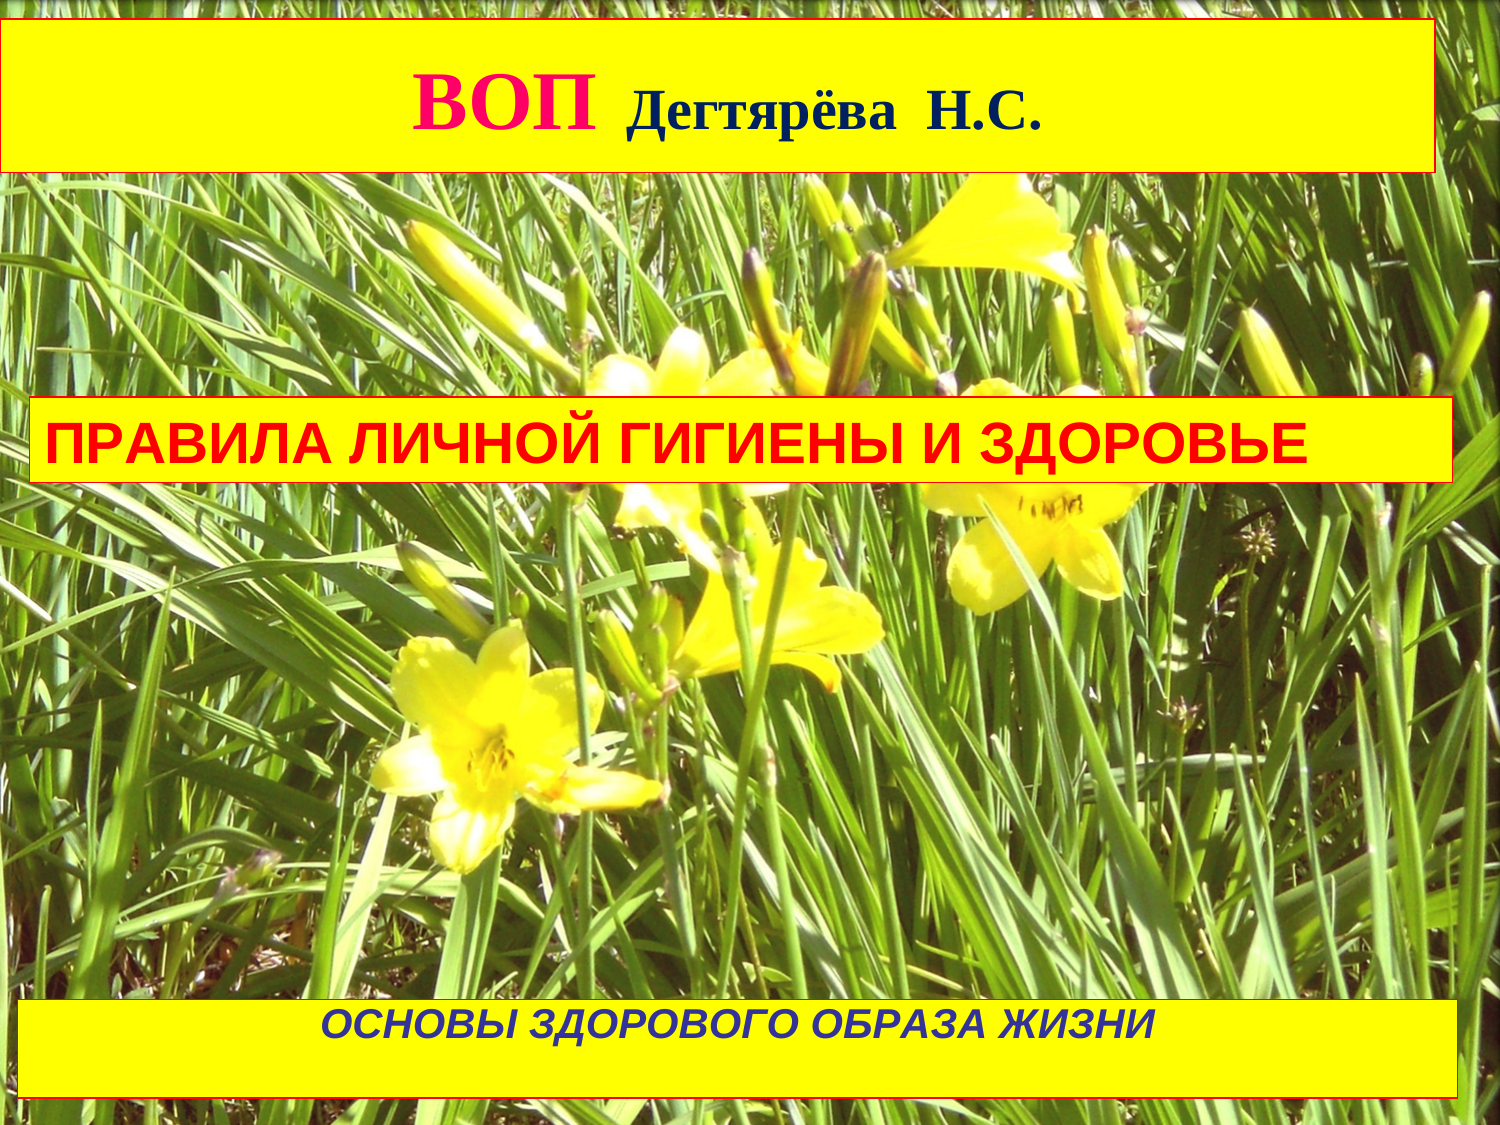

ВОП Дегтярёва Н.С.
ПРАВИЛА ЛИЧНОЙ ГИГИЕНЫ И ЗДОРОВЬЕ
# ОСНОВЫ ЗДОРОВОГО ОБРАЗА ЖИЗНИ